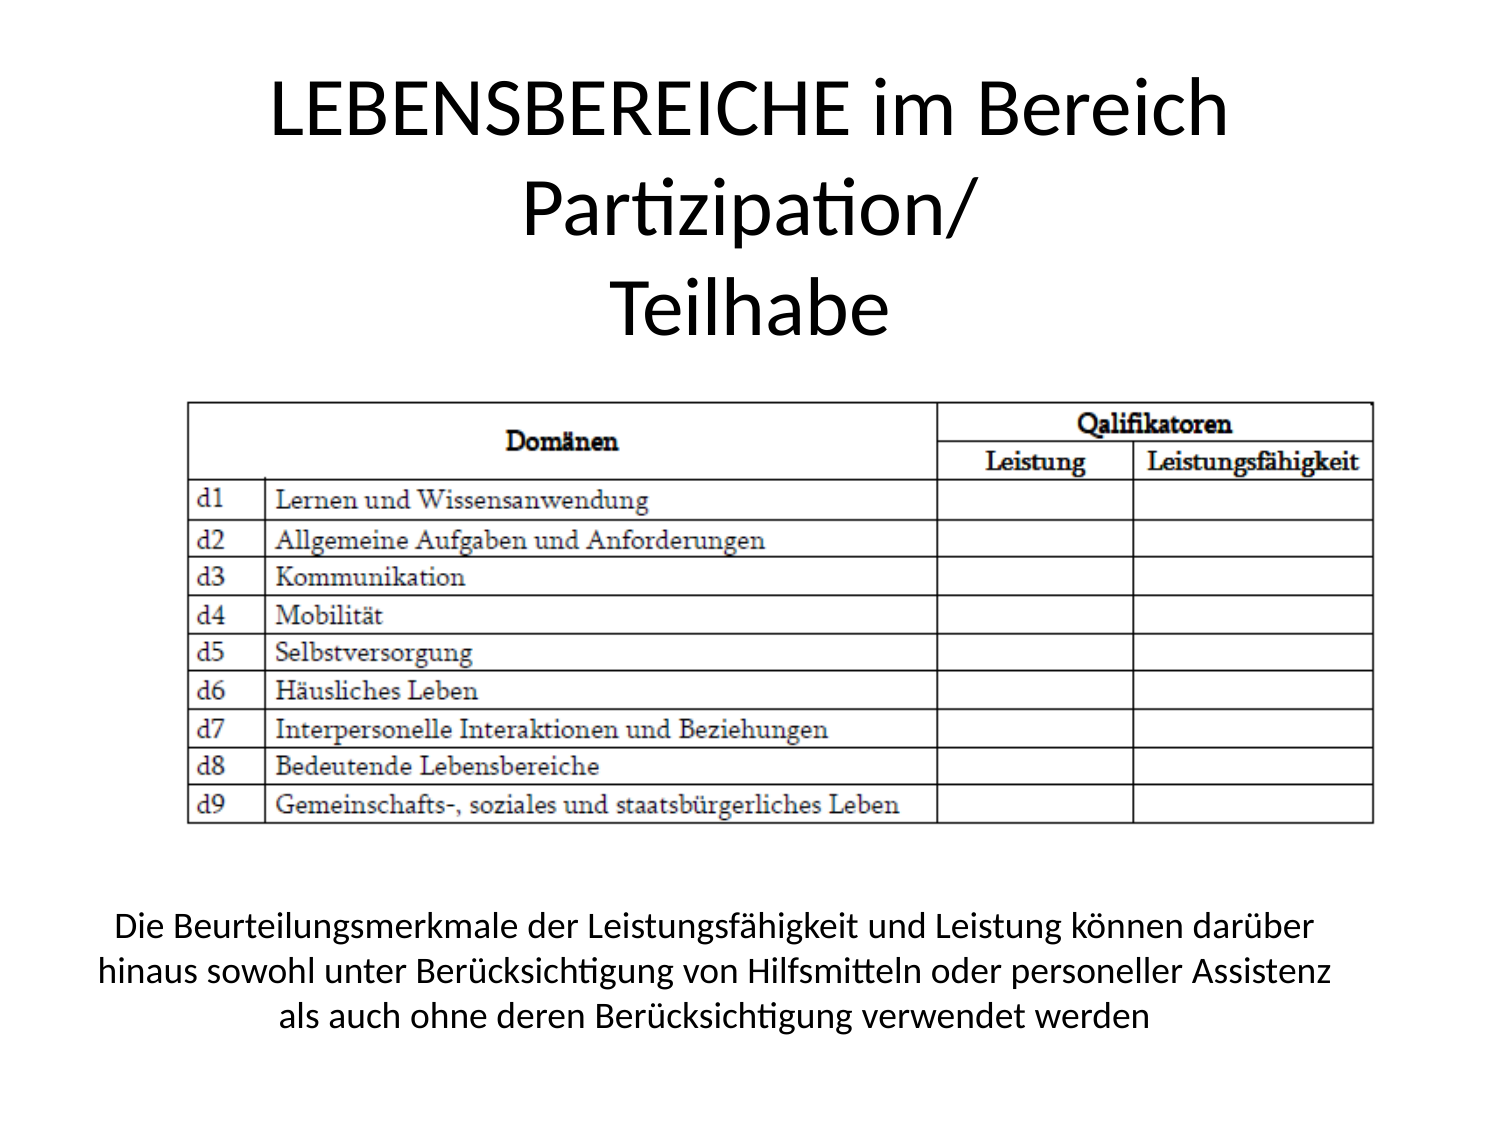

# LEBENSBEREICHE im Bereich Partizipation/ Teilhabe
Die Beurteilungsmerkmale der Leistungsfähigkeit und Leistung können darüber hinaus sowohl unter Berücksichtigung von Hilfsmitteln oder personeller Assistenz als auch ohne deren Berücksichtigung verwendet werden